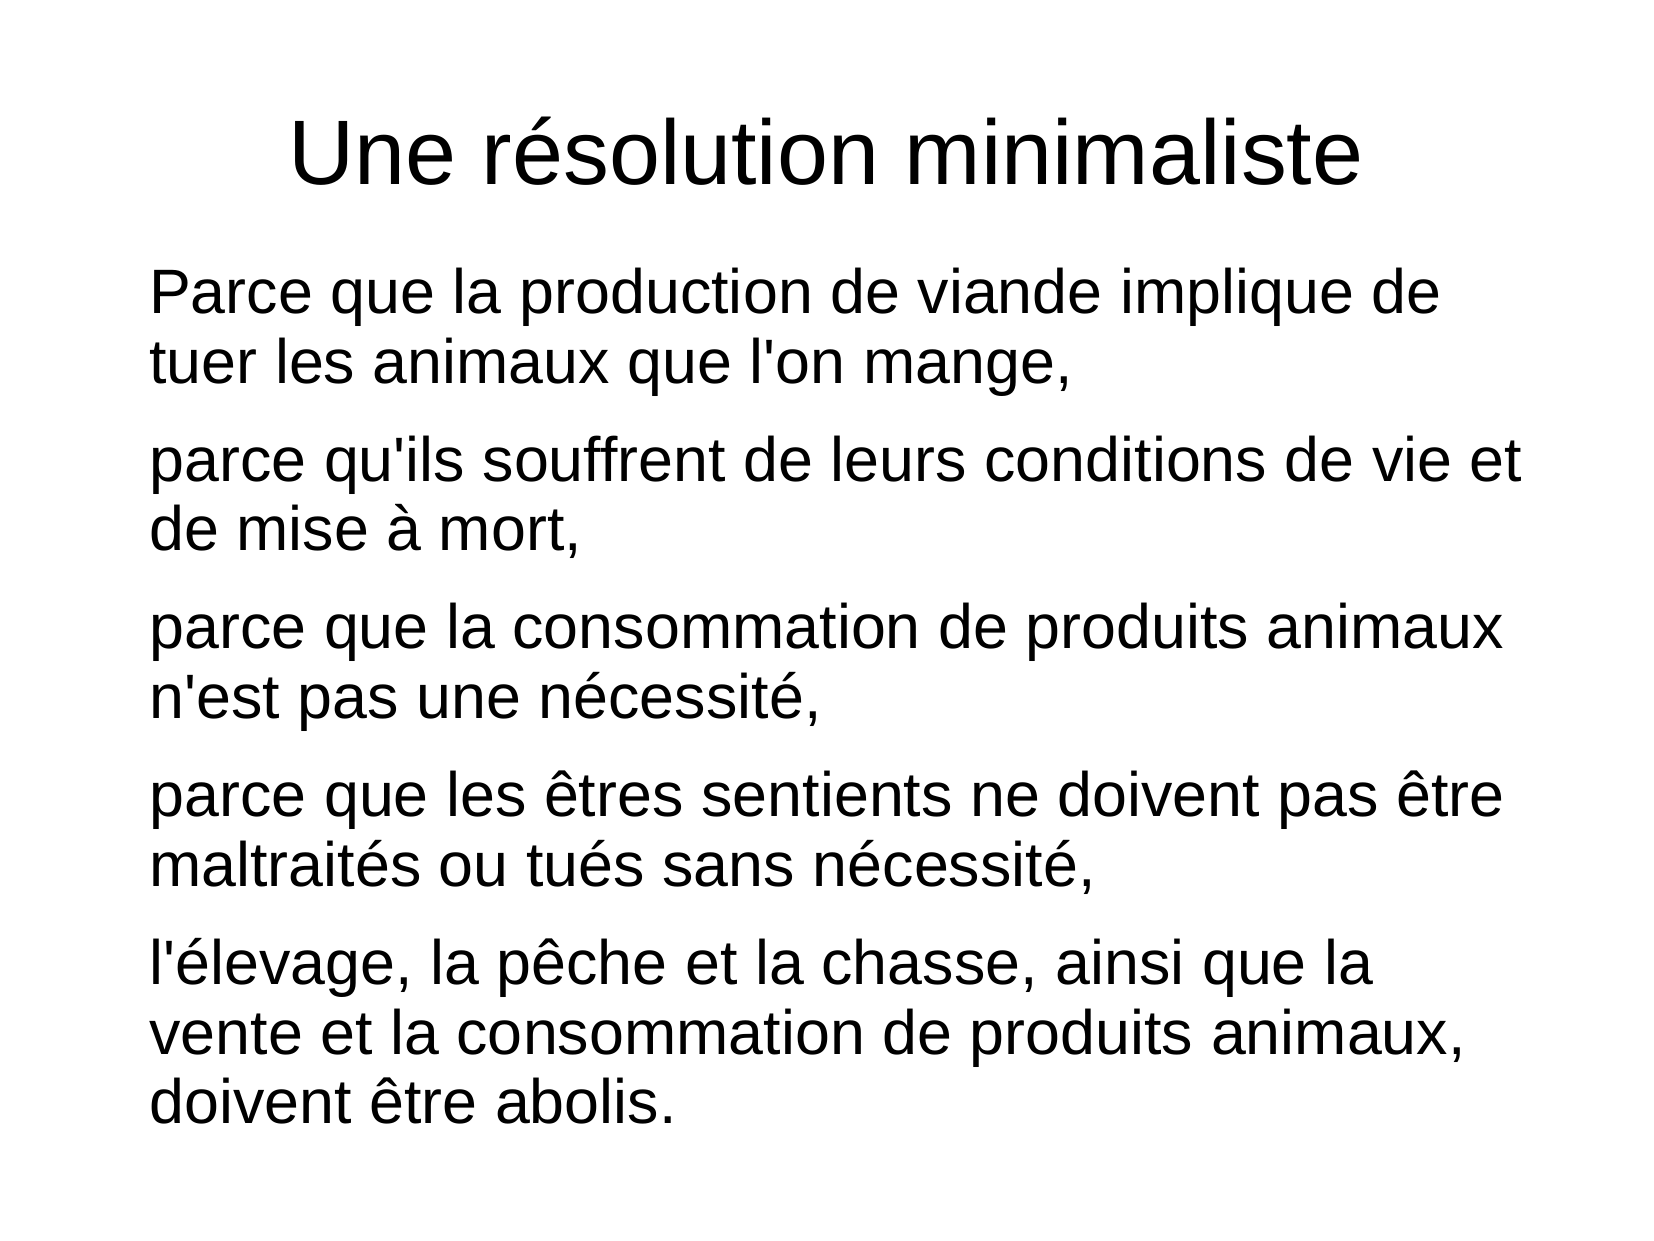

# Une résolution minimaliste
Parce que la production de viande implique de tuer les animaux que l'on mange,
parce qu'ils souffrent de leurs conditions de vie et de mise à mort,
parce que la consommation de produits animaux n'est pas une nécessité,
parce que les êtres sentients ne doivent pas être maltraités ou tués sans nécessité,
l'élevage, la pêche et la chasse, ainsi que la vente et la consommation de produits animaux, doivent être abolis.